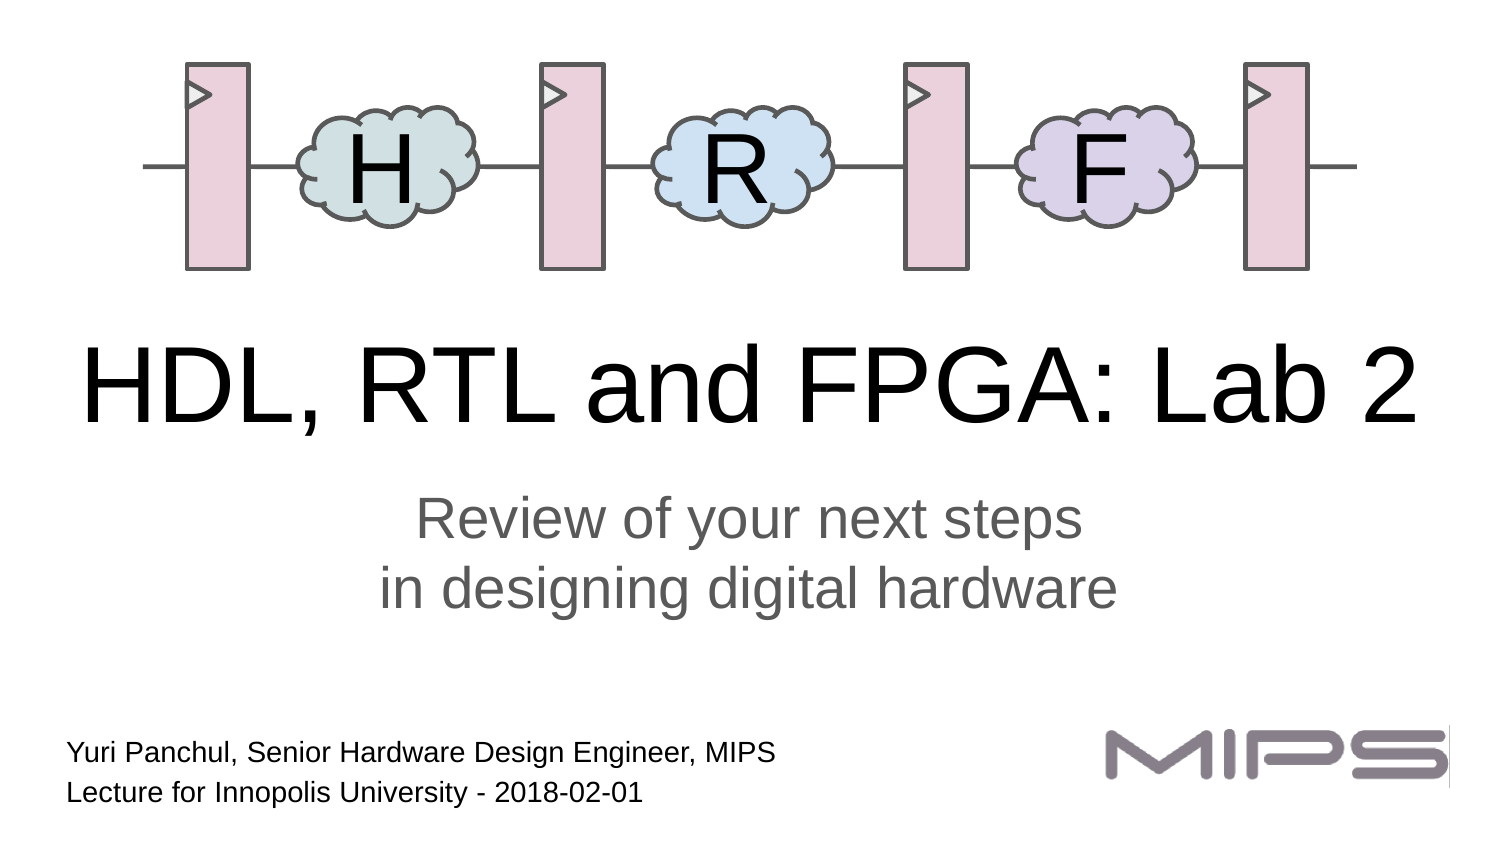

H
R
F
# HDL, RTL and FPGA: Lab 2
Review of your next steps
in designing digital hardware
Yuri Panchul, Senior Hardware Design Engineer, MIPS
Lecture for Innopolis University - 2018-02-01